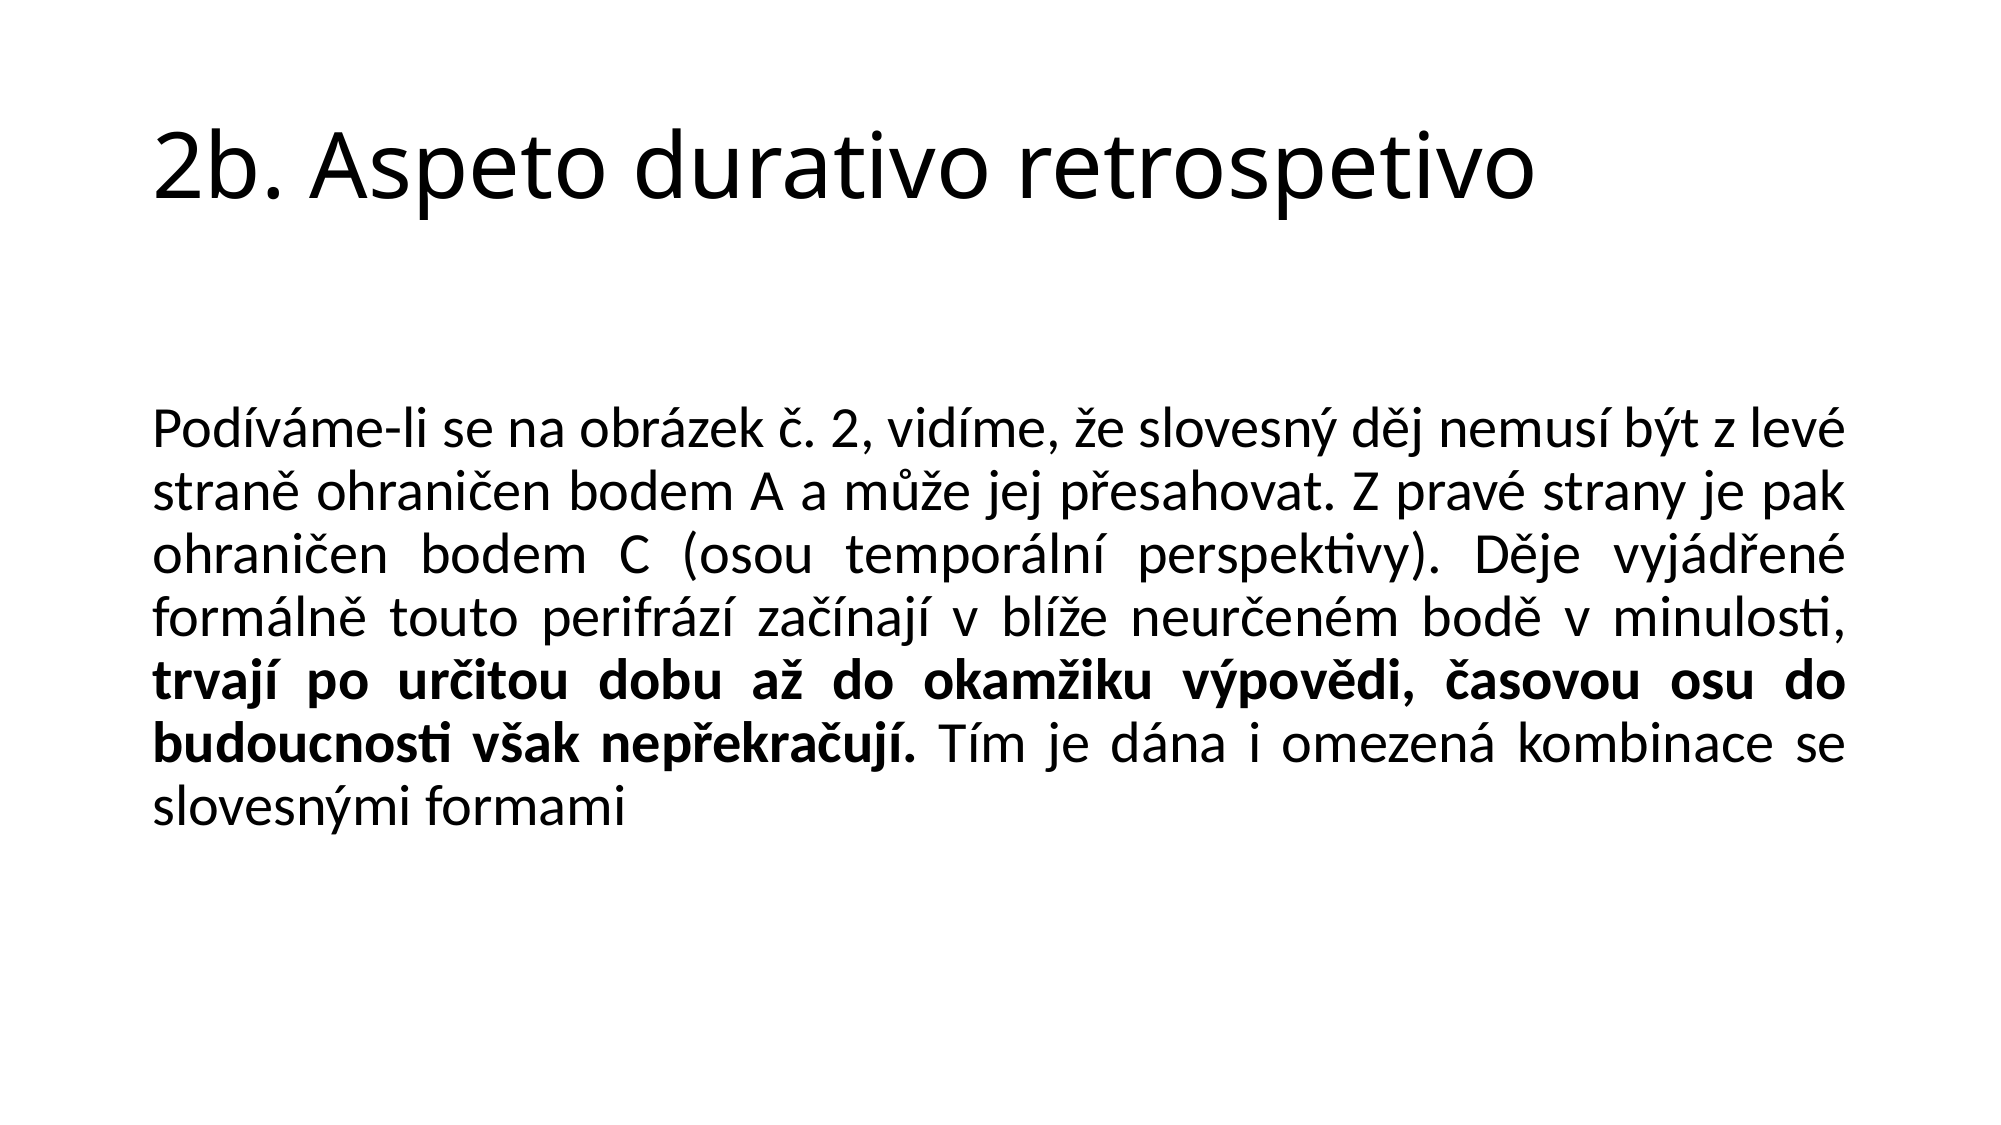

# 2b. Aspeto durativo retrospetivo
Podíváme-li se na obrázek č. 2, vidíme, že slovesný děj nemusí být z levé straně ohraničen bodem A a může jej přesahovat. Z pravé strany je pak ohraničen bodem C (osou temporální perspektivy). Děje vyjádřené formálně touto perifrází začínají v blíže neurčeném bodě v minulosti, trvají po určitou dobu až do okamžiku výpovědi, časovou osu do budoucnosti však nepřekračují. Tím je dána i omezená kombinace se slovesnými formami